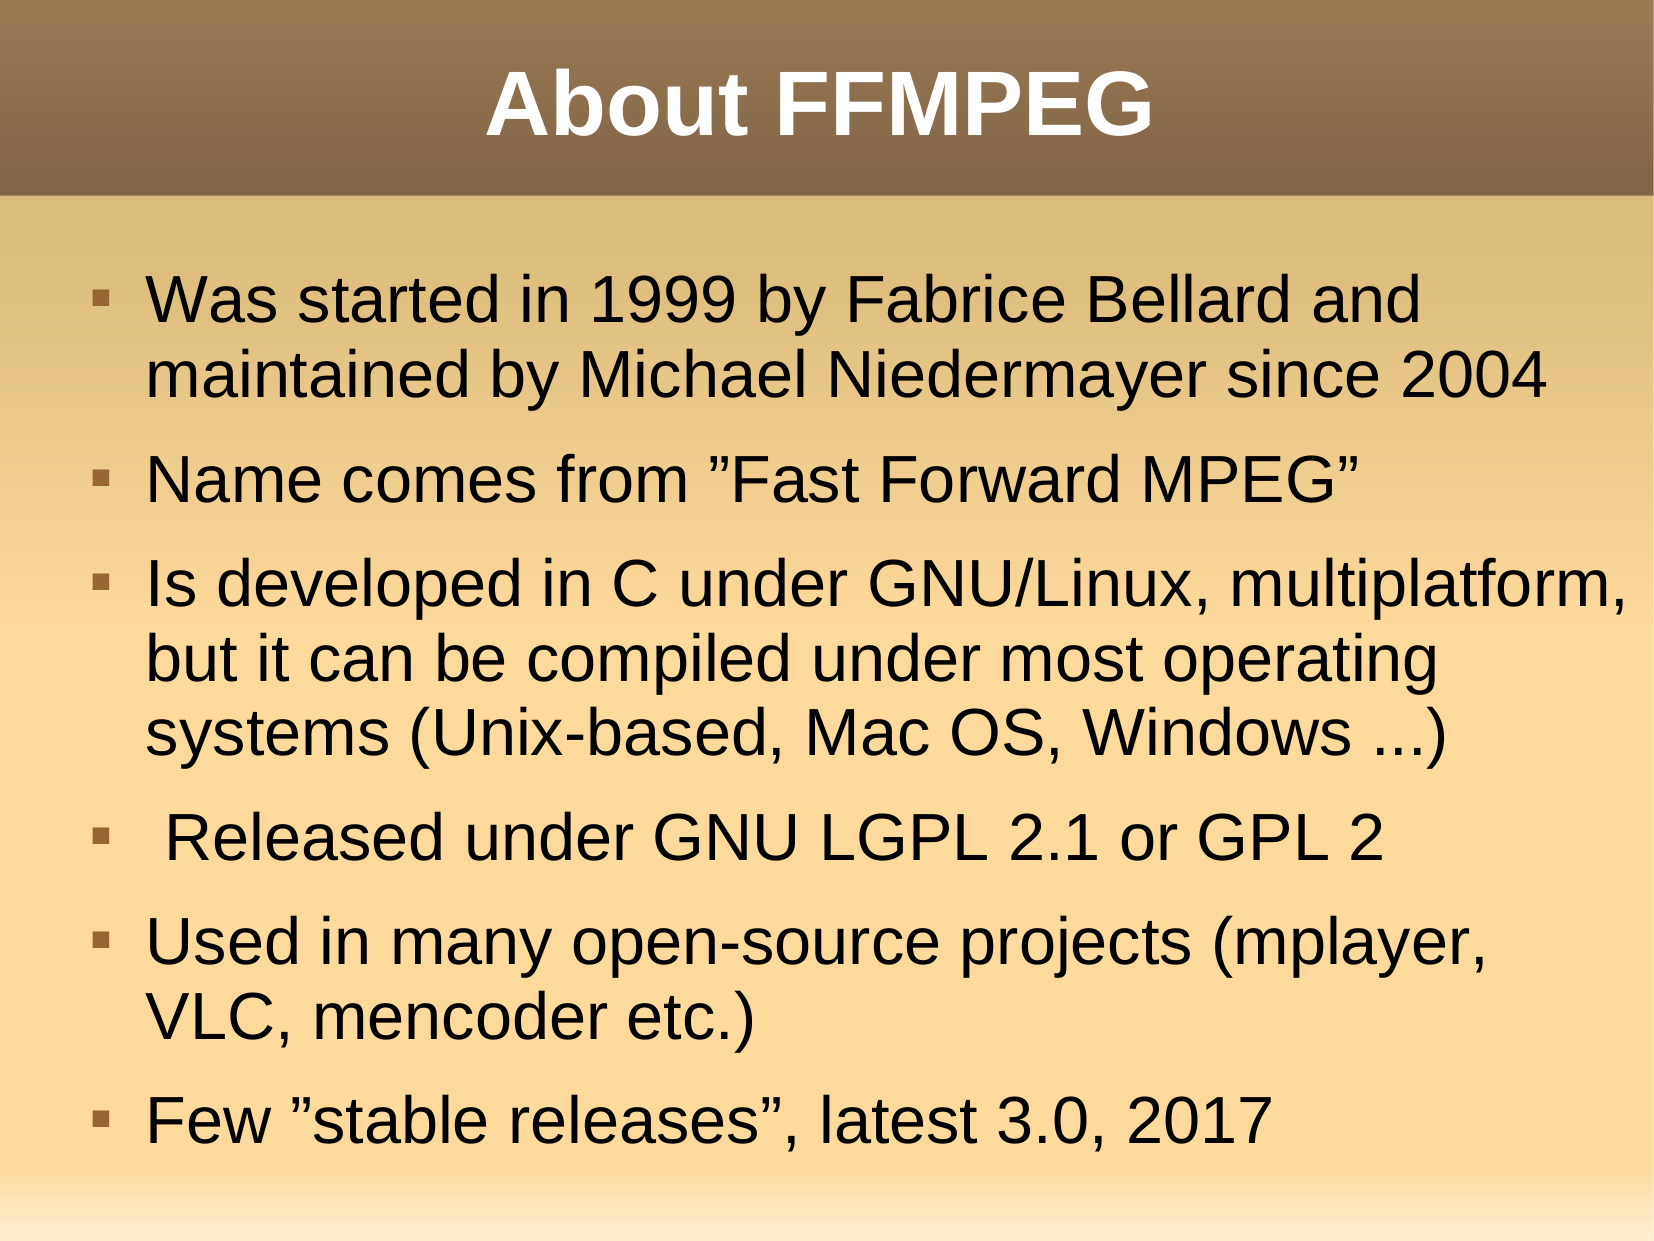

# About FFMPEG
Was started in 1999 by Fabrice Bellard and maintained by Michael Niedermayer since 2004
Name comes from ”Fast Forward MPEG”
Is developed in C under GNU/Linux, multiplatform, but it can be compiled under most operating systems (Unix-based, Mac OS, Windows ...)
 Released under GNU LGPL 2.1 or GPL 2
Used in many open-source projects (mplayer, VLC, mencoder etc.)
Few ”stable releases”, latest 3.0, 2017